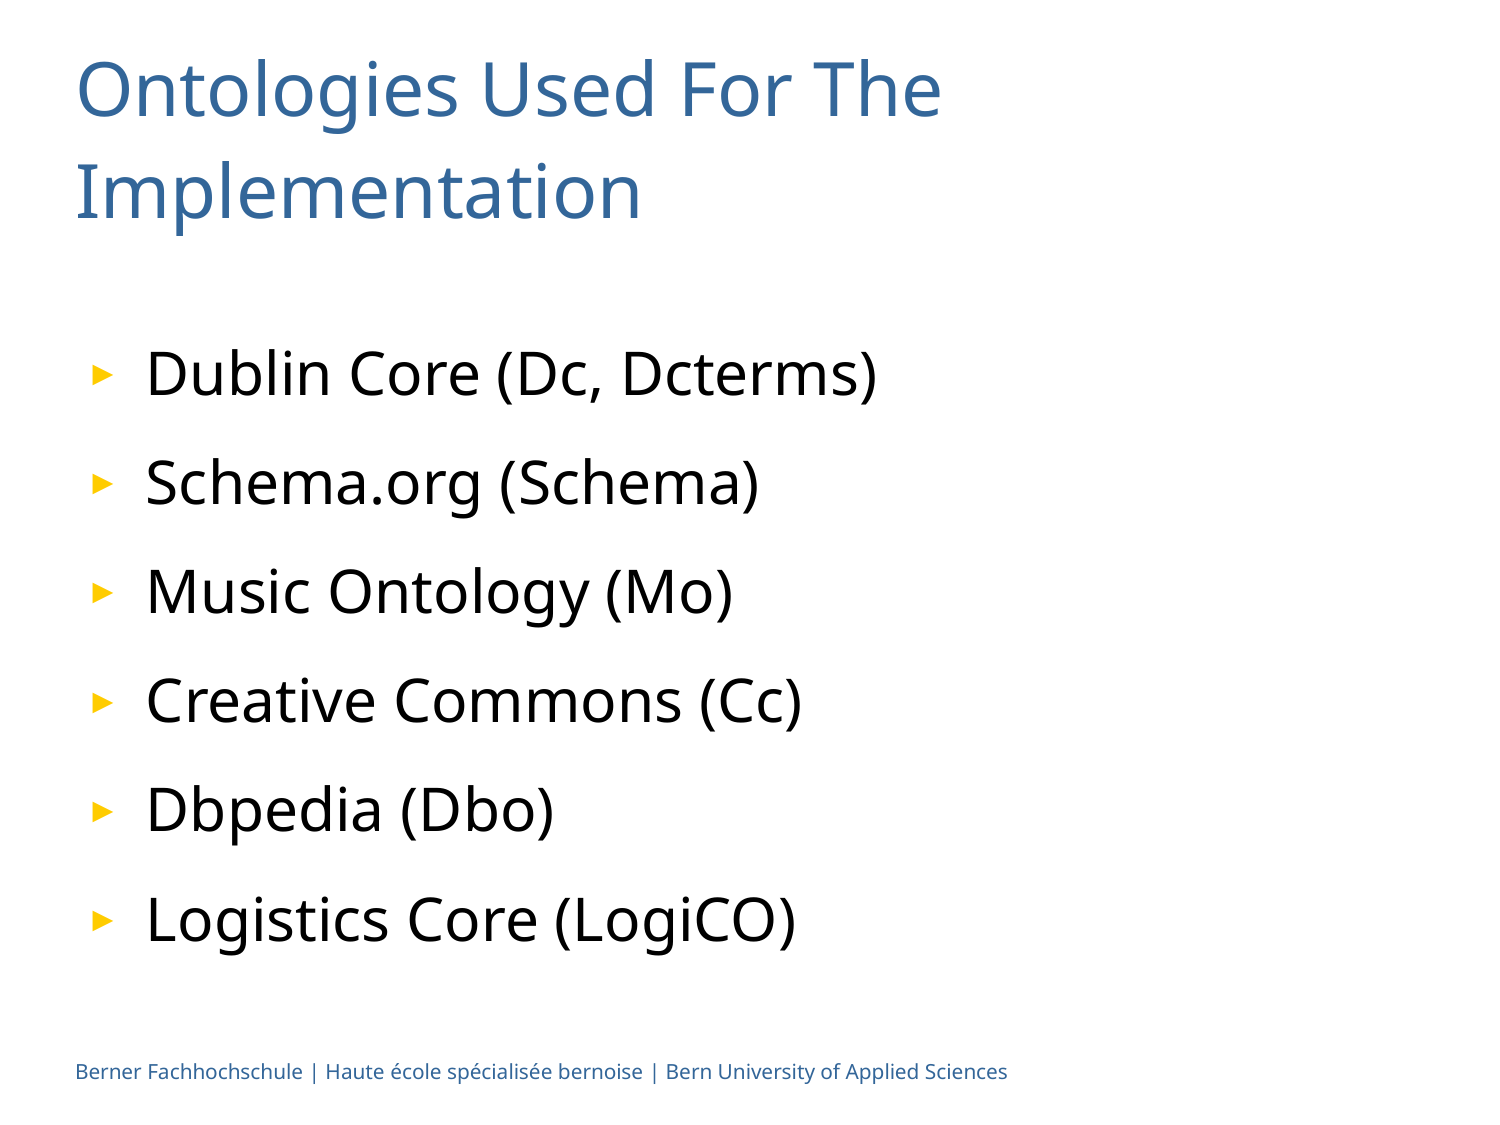

# Ontologies Used For The Implementation
Dublin Core (Dc, Dcterms)
Schema.org (Schema)
Music Ontology (Mo)
Creative Commons (Cc)
Dbpedia (Dbo)
Logistics Core (LogiCO)